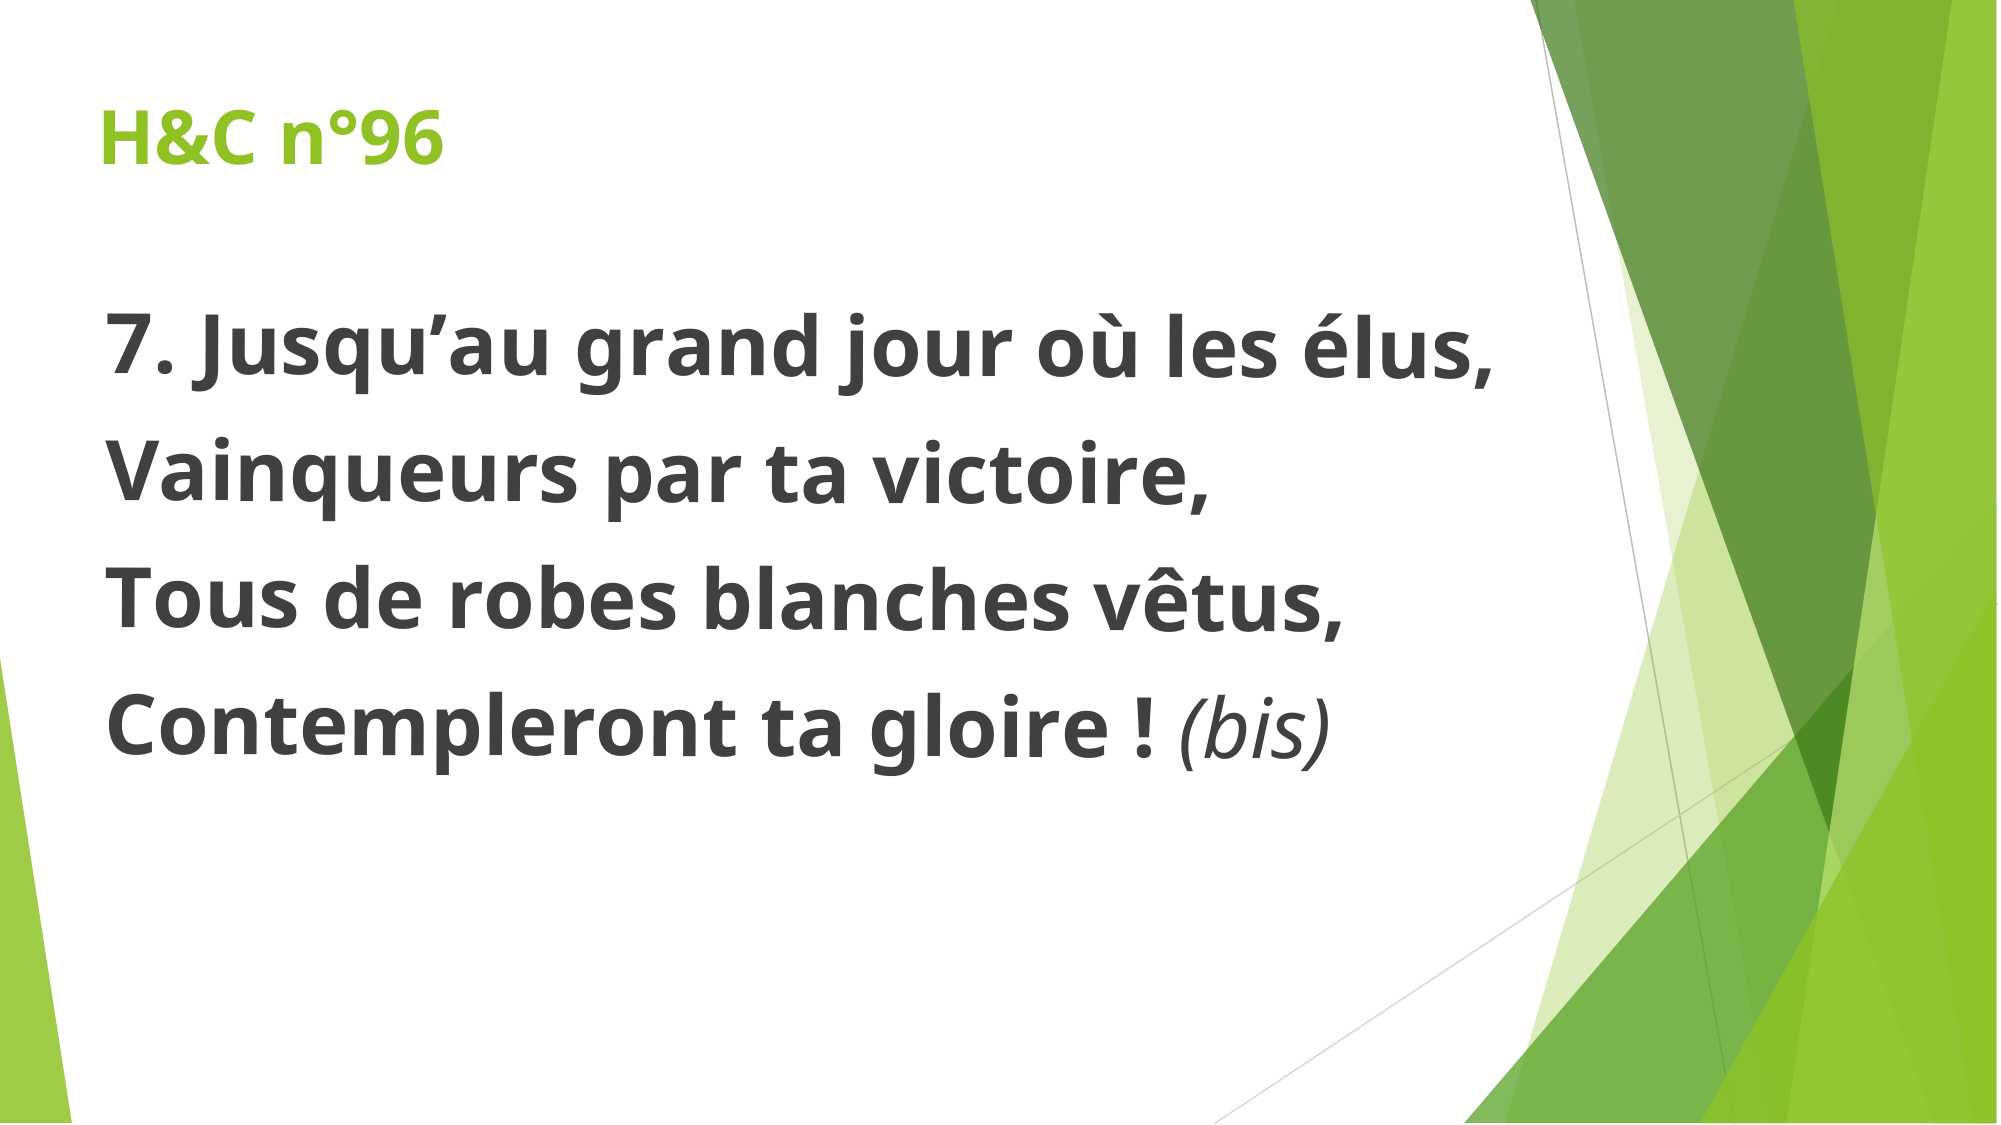

H&C n°96
7. Jusqu’au grand jour où les élus,
Vainqueurs par ta victoire,
Tous de robes blanches vêtus,
Contempleront ta gloire ! (bis)